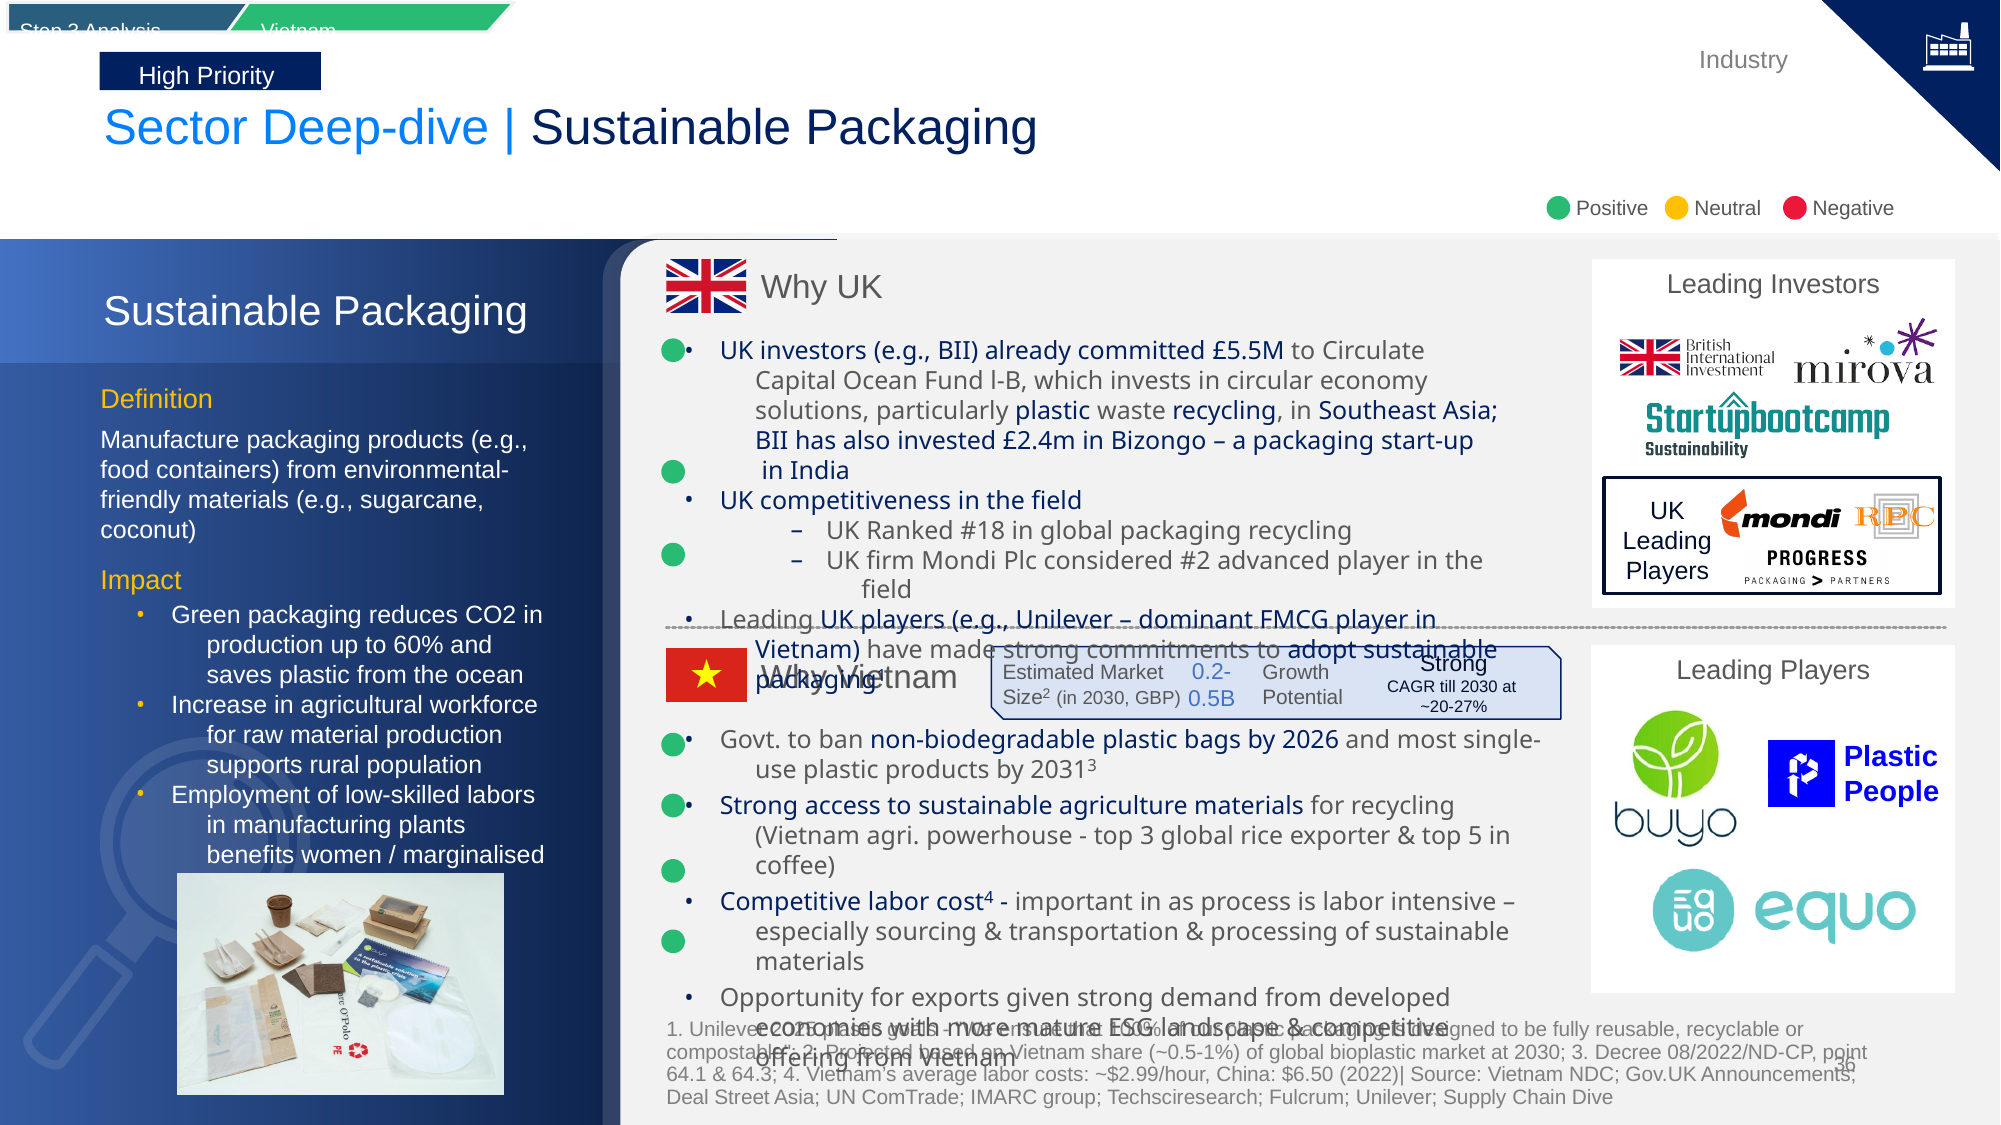

Step 3 Analysis
Vietnam
Industry
High Priority
# Sector Deep-dive | Sustainable Packaging
Positive
Neutral
Negative
Leading Investors
Why UK
Sustainable Packaging
UK investors (e.g., BII) already committed £5.5M to Circulate Capital Ocean Fund l-B, which invests in circular economy solutions, particularly plastic waste recycling, in Southeast Asia; BII has also invested £2.4m in Bizongo – a packaging start-up  in India
UK competitiveness in the field
UK Ranked #18 in global packaging recycling
UK firm Mondi Plc considered #2 advanced player in the field
Leading UK players (e.g., Unilever – dominant FMCG player in Vietnam) have made strong commitments to adopt sustainable packaging1
Definition
Manufacture packaging products (e.g., food containers) from environmental-friendly materials (e.g., sugarcane, coconut)
UK Leading Players
Impact
Green packaging reduces CO2 in production up to 60% and saves plastic from the ocean
Increase in agricultural workforce for raw material production supports rural population
Employment of low-skilled labors in manufacturing plants benefits women / marginalised groups
Leading Players
Strong
CAGR till 2030 at
~20-27%
Why Vietnam
0.2-0.5B
Estimated Market Size2 (in 2030, GBP)
Growth Potential
Govt. to ban non-biodegradable plastic bags by 2026 and most single-use plastic products by 20313
Strong access to sustainable agriculture materials for recycling (Vietnam agri. powerhouse - top 3 global rice exporter & top 5 in coffee)
Competitive labor cost4 - important in as process is labor intensive – especially sourcing & transportation & processing of sustainable materials
Opportunity for exports given strong demand from developed economies with more mature ESG landscape & competitive offering from Vietnam
Plastic People
1. Unilever 2025 plastic goals - "We ensure that 100% of our plastic packaging is designed to be fully reusable, recyclable or compostable"; 2. Projected based on Vietnam share (~0.5-1%) of global bioplastic market at 2030; 3. Decree 08/2022/ND-CP, point 64.1 & 64.3; 4. Vietnam’s average labor costs: ~$2.99/hour, China: $6.50 (2022)| Source: Vietnam NDC; Gov.UK Announcements; Deal Street Asia; UN ComTrade; IMARC group; Techsciresearch; Fulcrum; Unilever; Supply Chain Dive
1